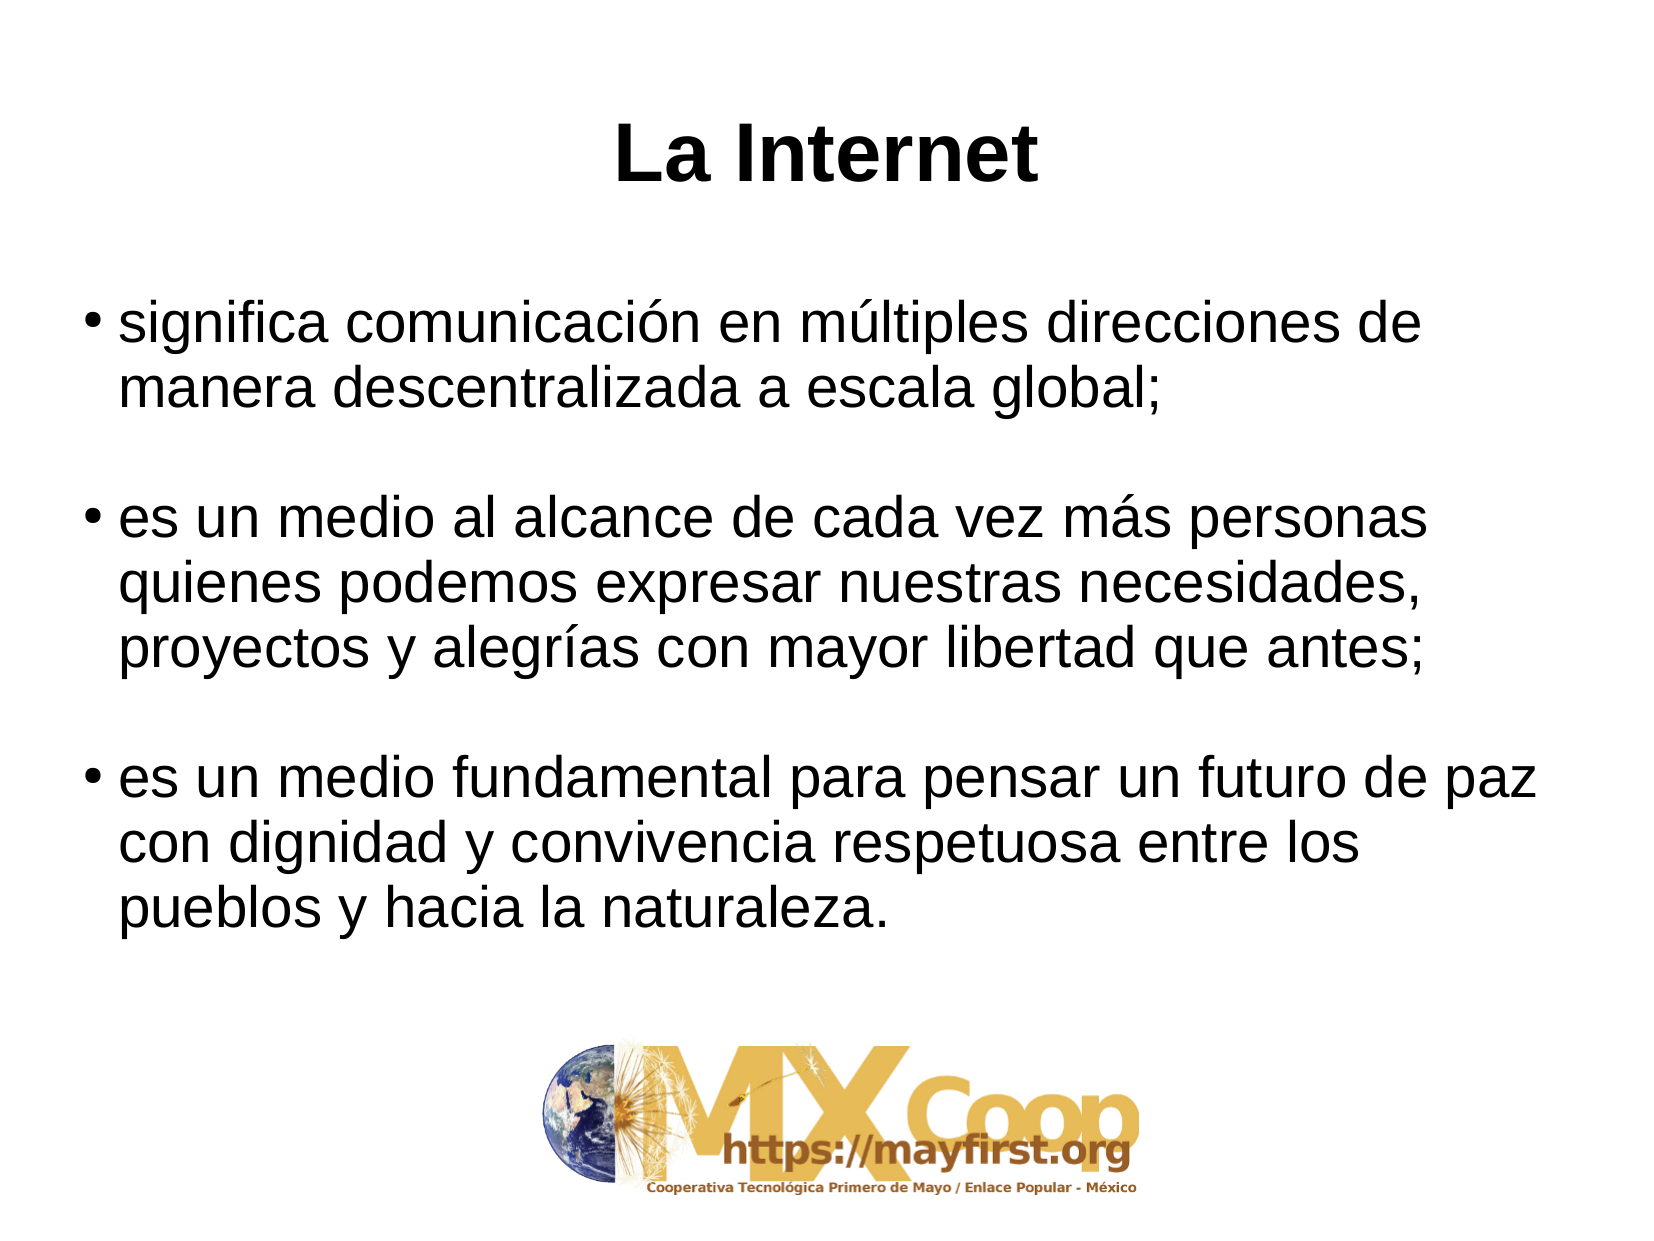

# La Internet
significa comunicación en múltiples direcciones de manera descentralizada a escala global;
es un medio al alcance de cada vez más personas quienes podemos expresar nuestras necesidades, proyectos y alegrías con mayor libertad que antes;
es un medio fundamental para pensar un futuro de paz con dignidad y convivencia respetuosa entre los pueblos y hacia la naturaleza.